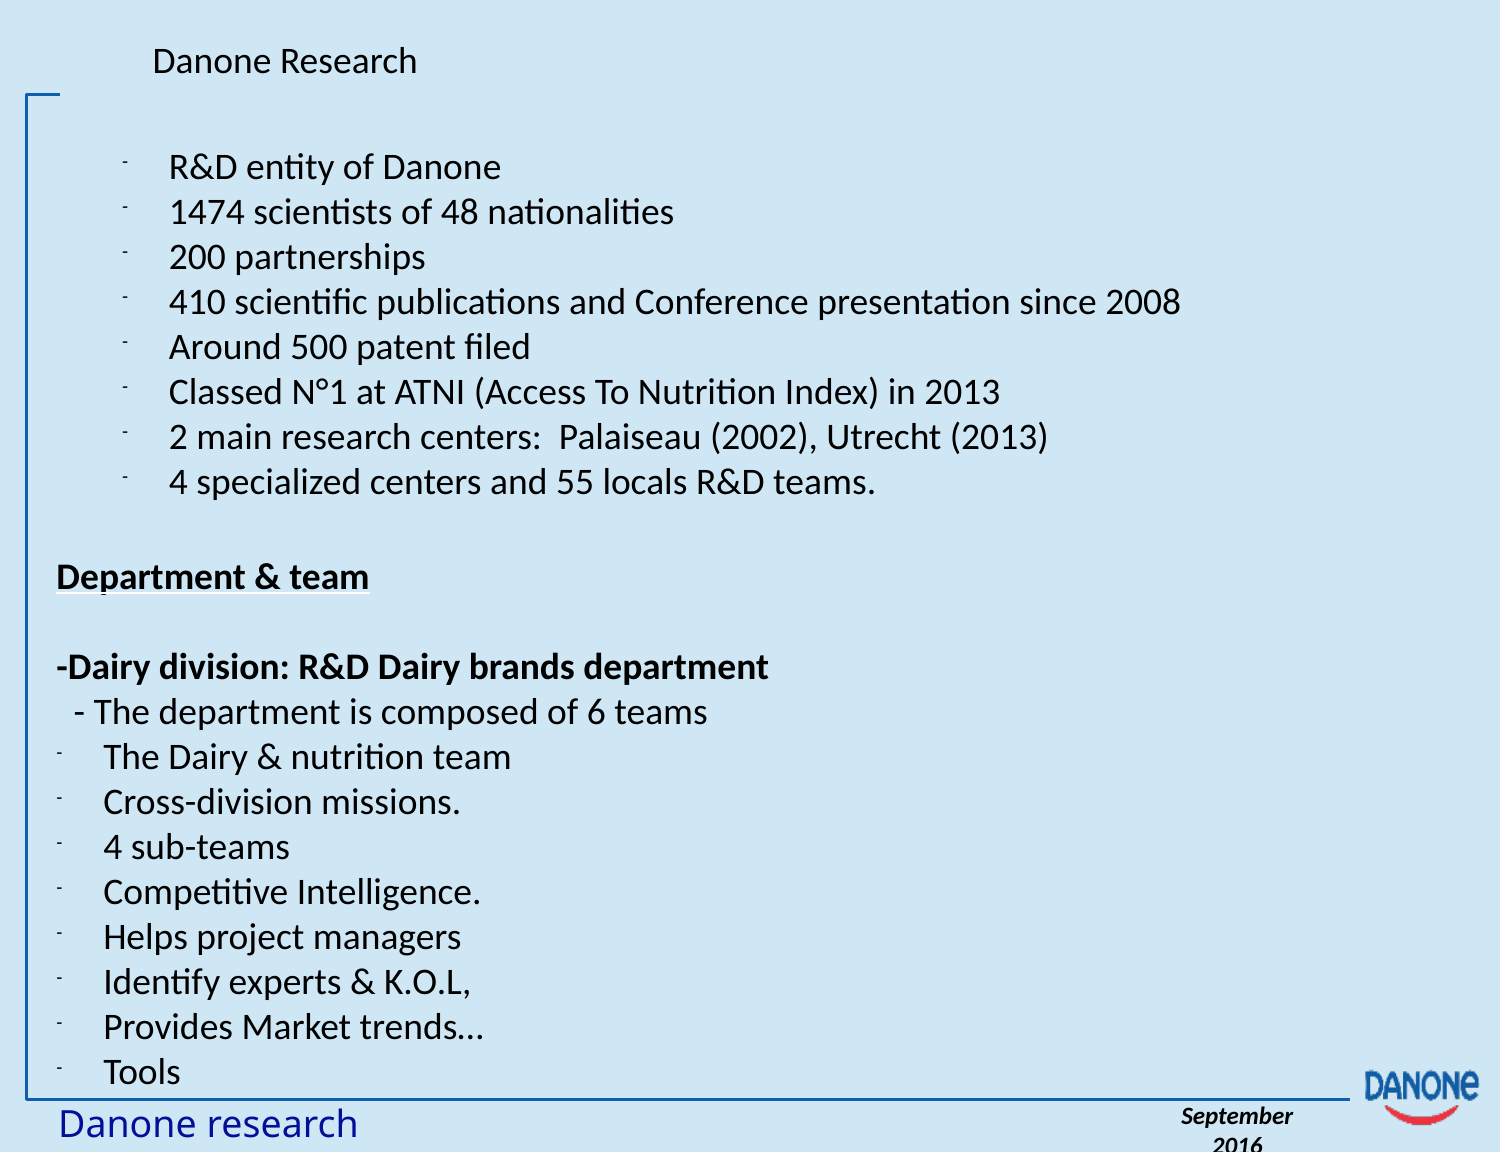

Danone Research
R&D entity of Danone
1474 scientists of 48 nationalities
200 partnerships
410 scientific publications and Conference presentation since 2008
Around 500 patent filed
Classed N°1 at ATNI (Access To Nutrition Index) in 2013
2 main research centers: Palaiseau (2002), Utrecht (2013)
4 specialized centers and 55 locals R&D teams.
Department & team
-Dairy division: R&D Dairy brands department
 - The department is composed of 6 teams
The Dairy & nutrition team
Cross-division missions.
4 sub-teams
Competitive Intelligence.
Helps project managers
Identify experts & K.O.L,
Provides Market trends…
Tools
Danone research
September 2016